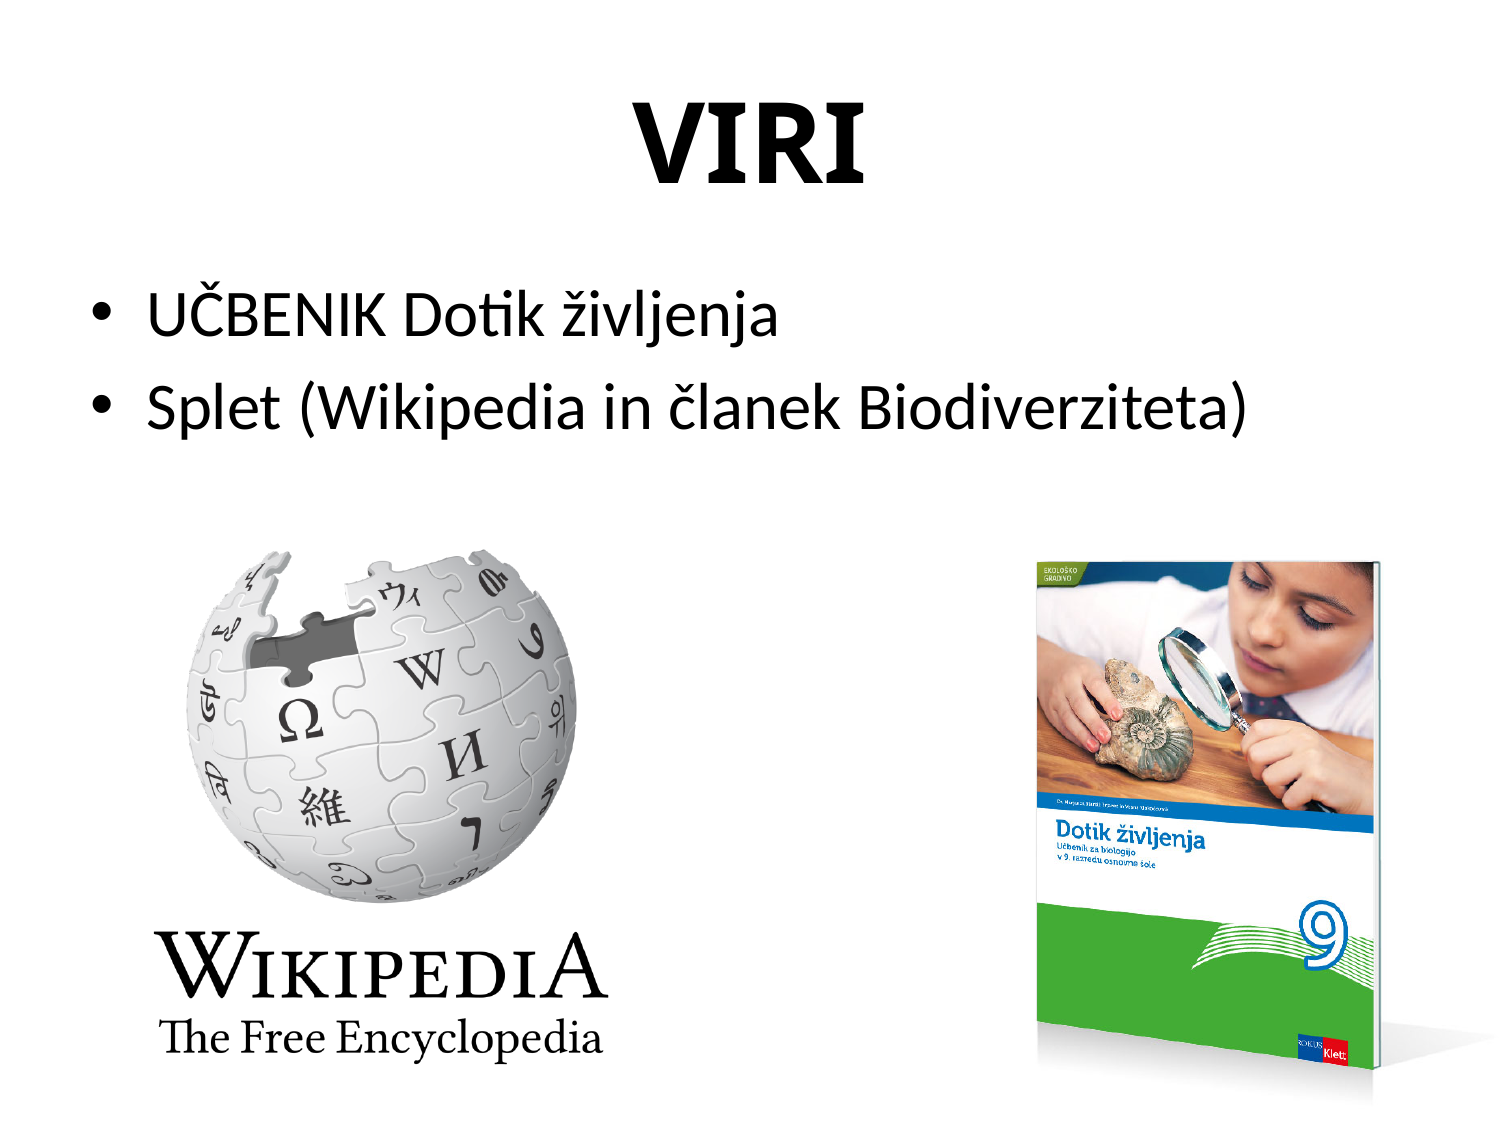

# VIRI
UČBENIK Dotik življenja
Splet (Wikipedia in članek Biodiverziteta)